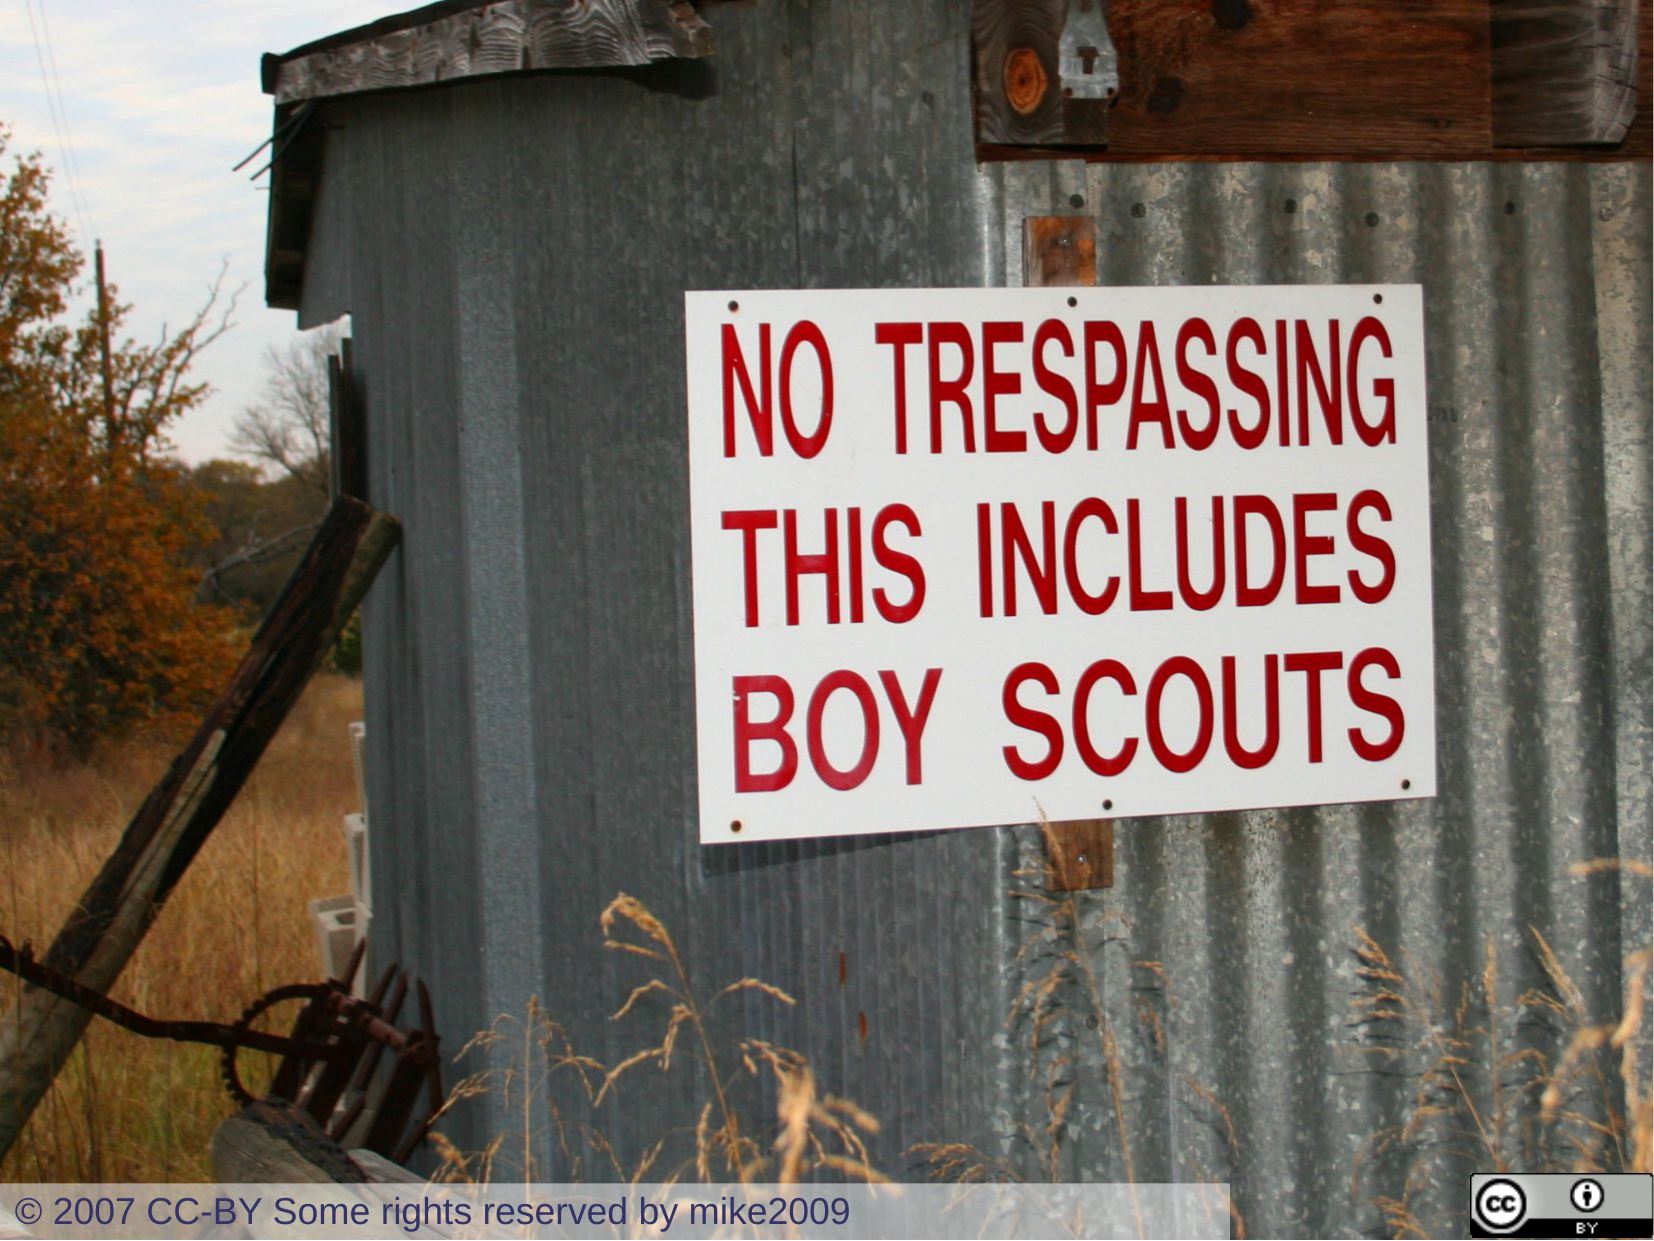

© 2007 CC-BY Some rights reserved by mike2009